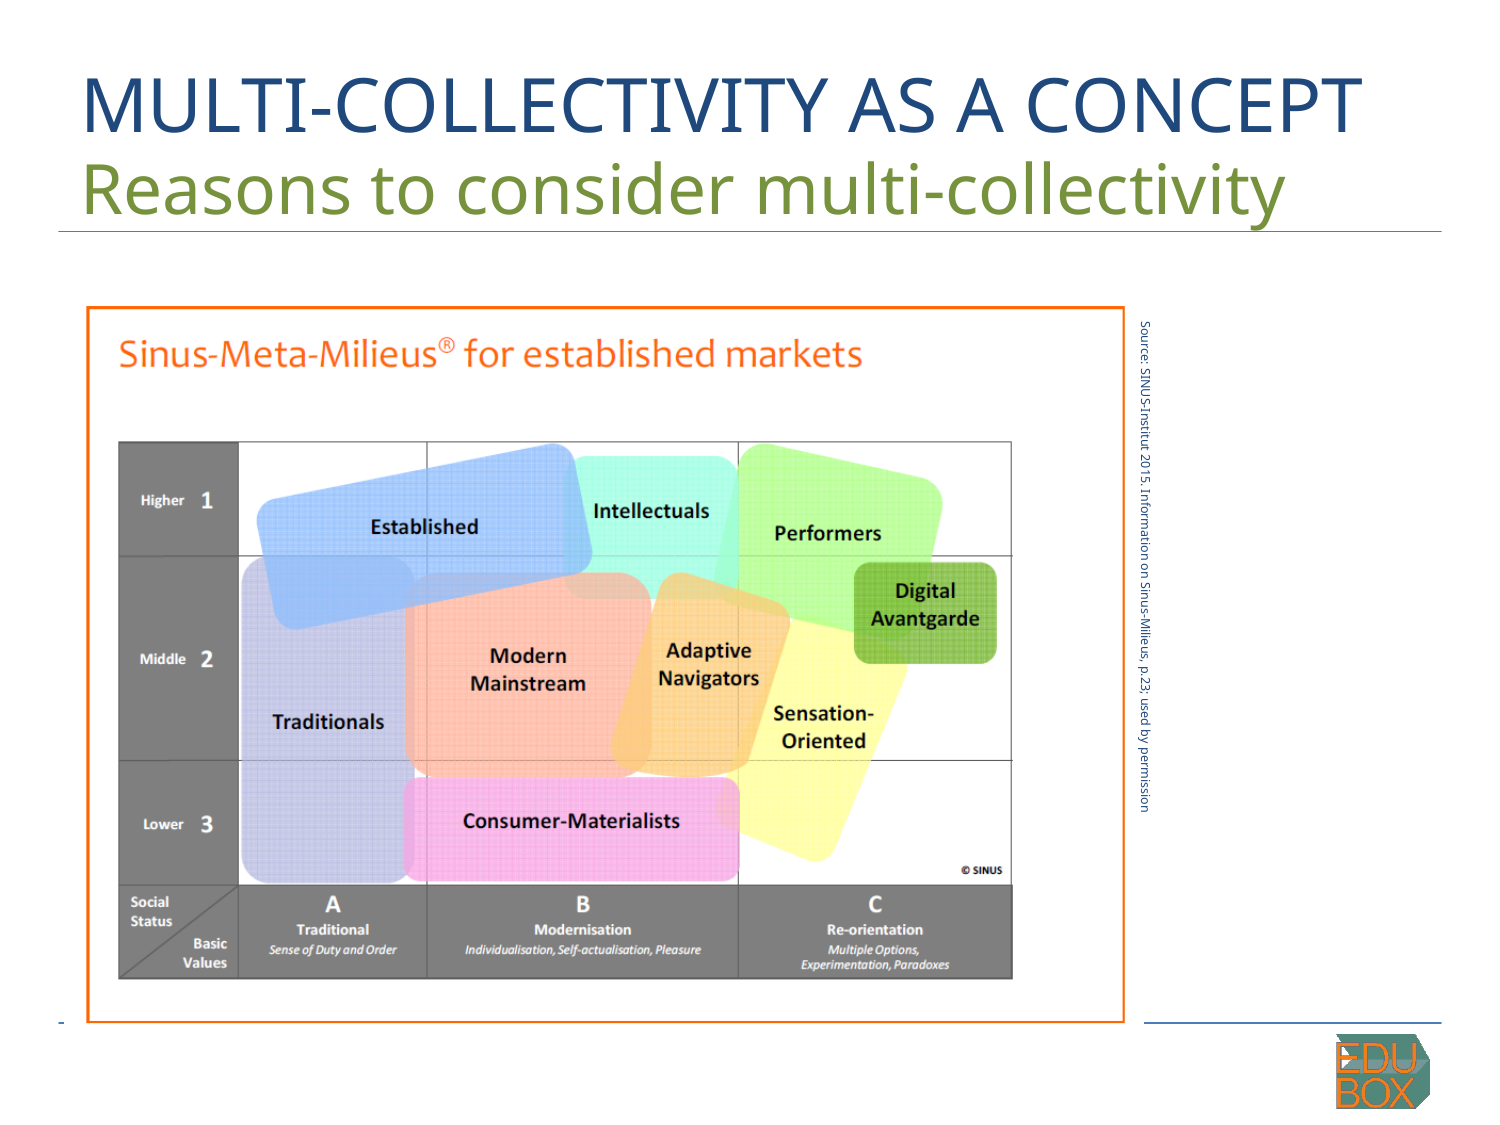

# MULTI-COLLECTIVITY AS A CONCEPT
Reasons to consider multi-collectivity
Source: SINUS-Institut 2015. Information on Sinus-Milieus, p.23; used by permission